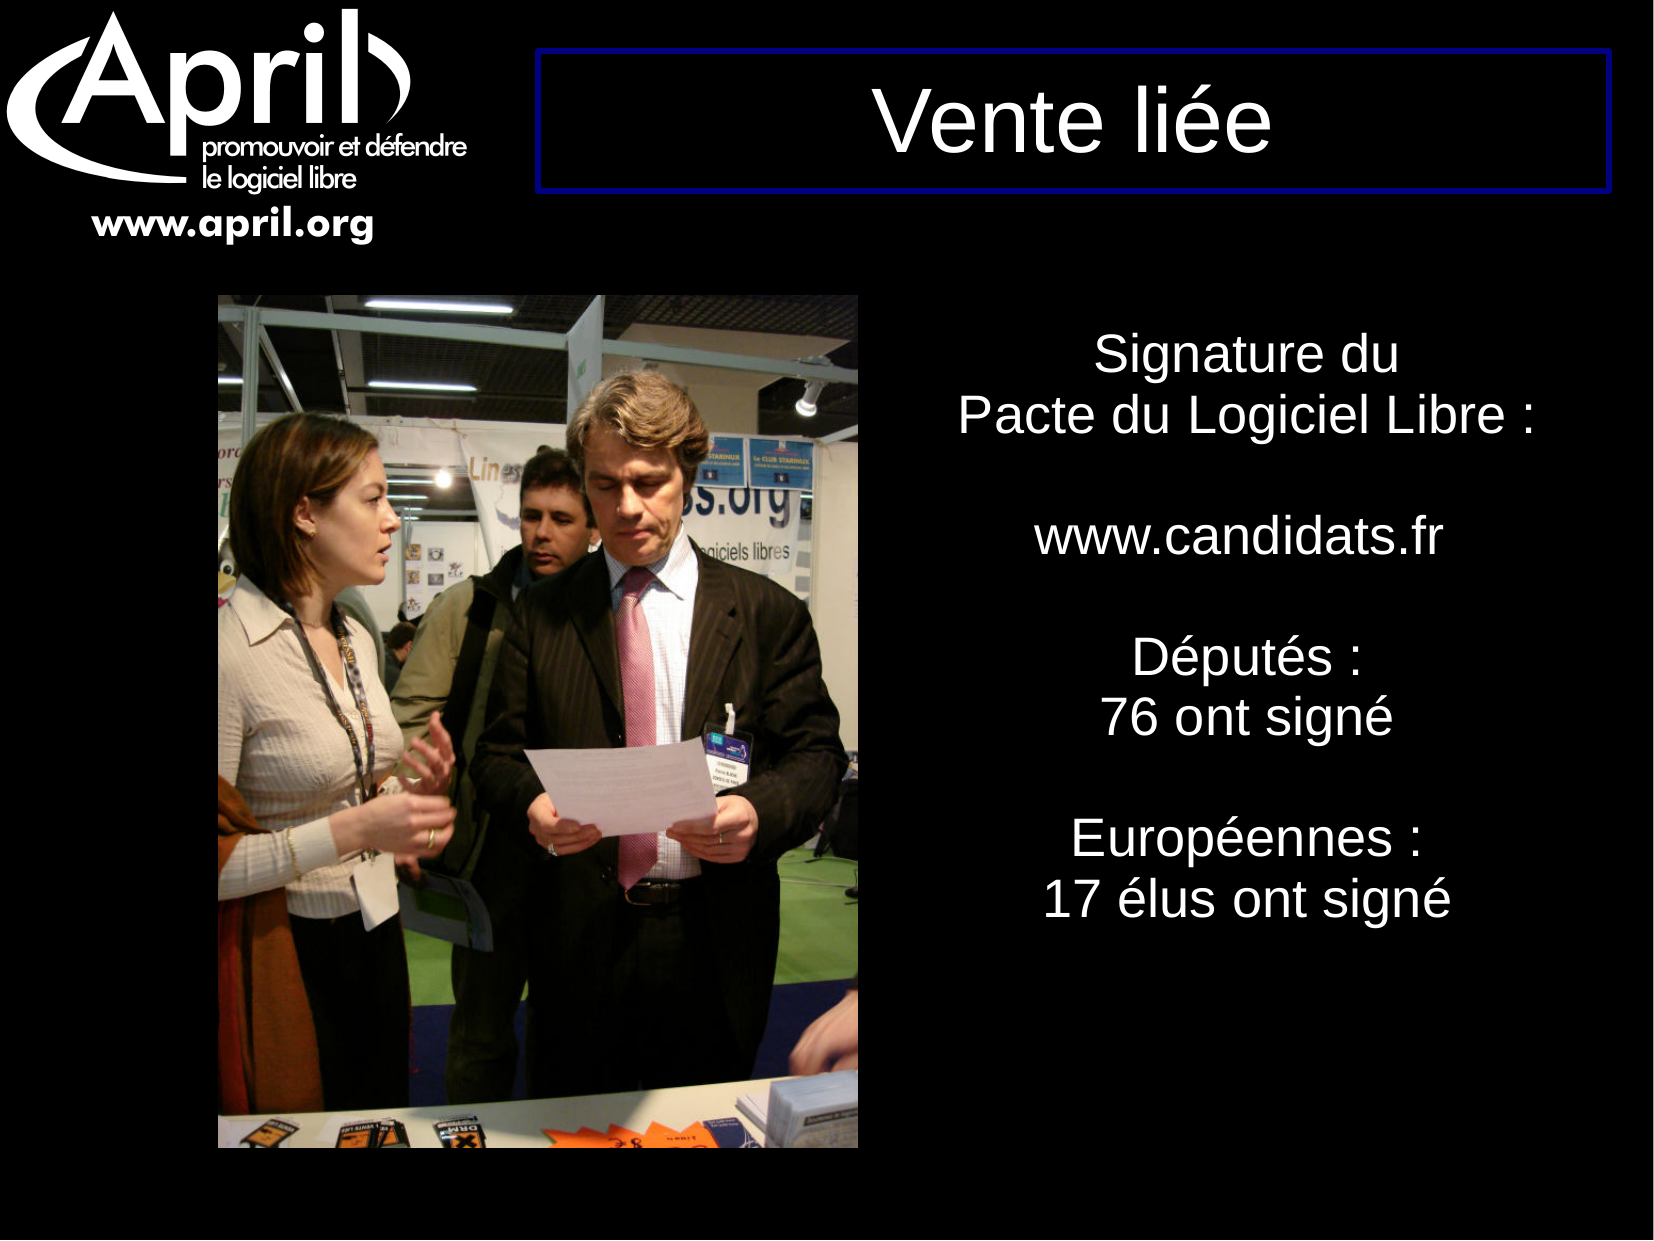

# Vente liée
Signature du
Pacte du Logiciel Libre :
www.candidats.fr
Députés :
76 ont signé
Européennes :
17 élus ont signé